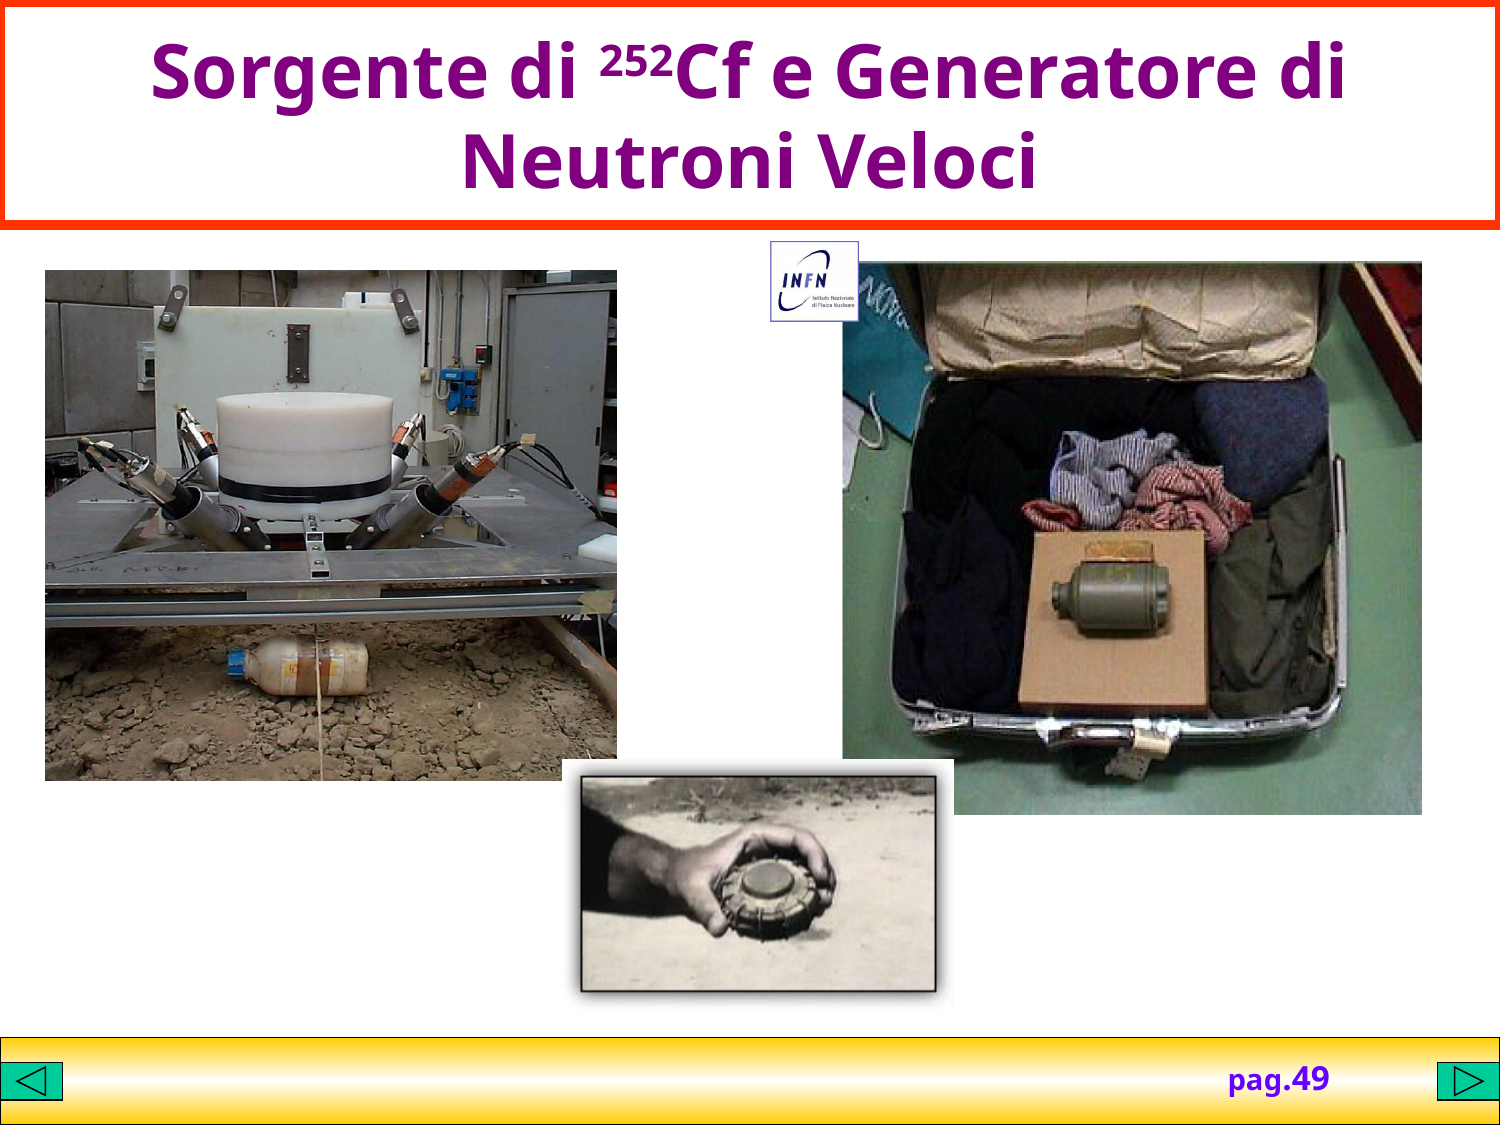

# Sorgente di 252Cf e Generatore di Neutroni Veloci
49